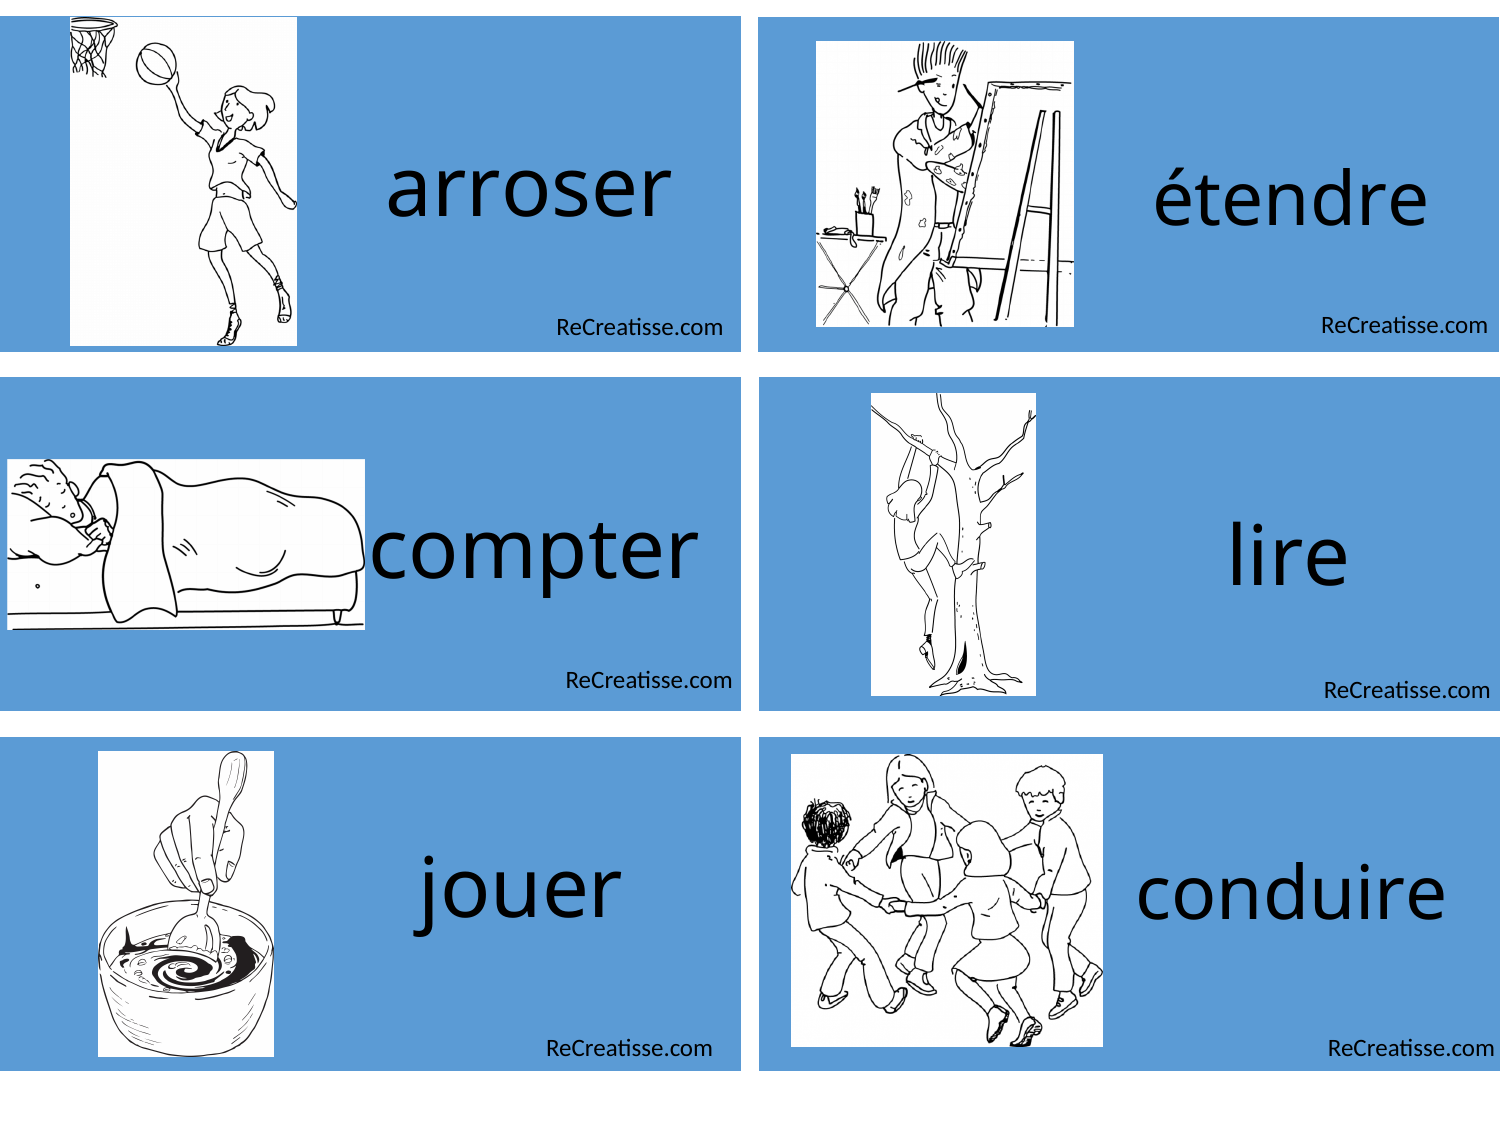

| | |
| --- | --- |
| | |
| --- | --- |
arroser
étendre
ReCreatisse.com
ReCreatisse.com
| | |
| --- | --- |
| | |
| --- | --- |
compter
lire
ReCreatisse.com
ReCreatisse.com
| | |
| --- | --- |
| | |
| --- | --- |
jouer
conduire
ReCreatisse.com
ReCreatisse.com